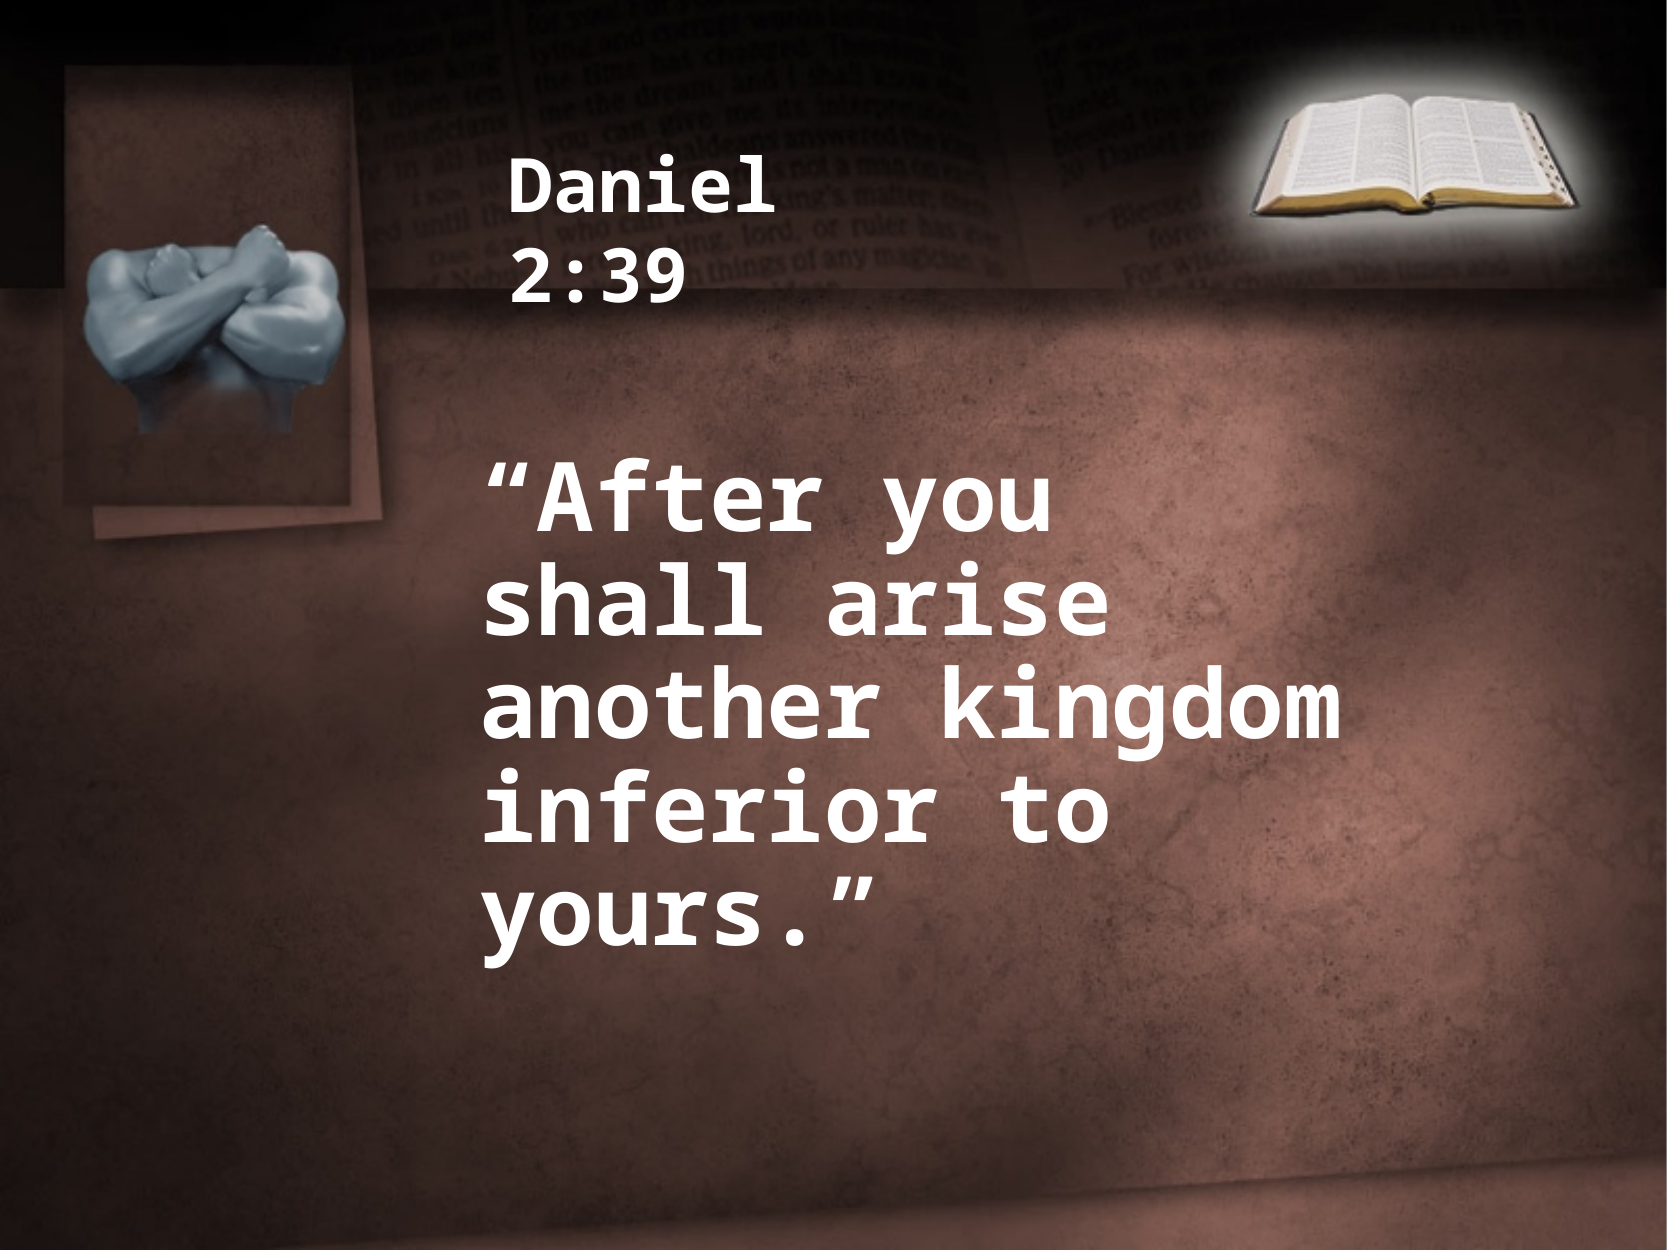

Daniel 2:39
“After you shall arise another kingdom inferior to yours.”